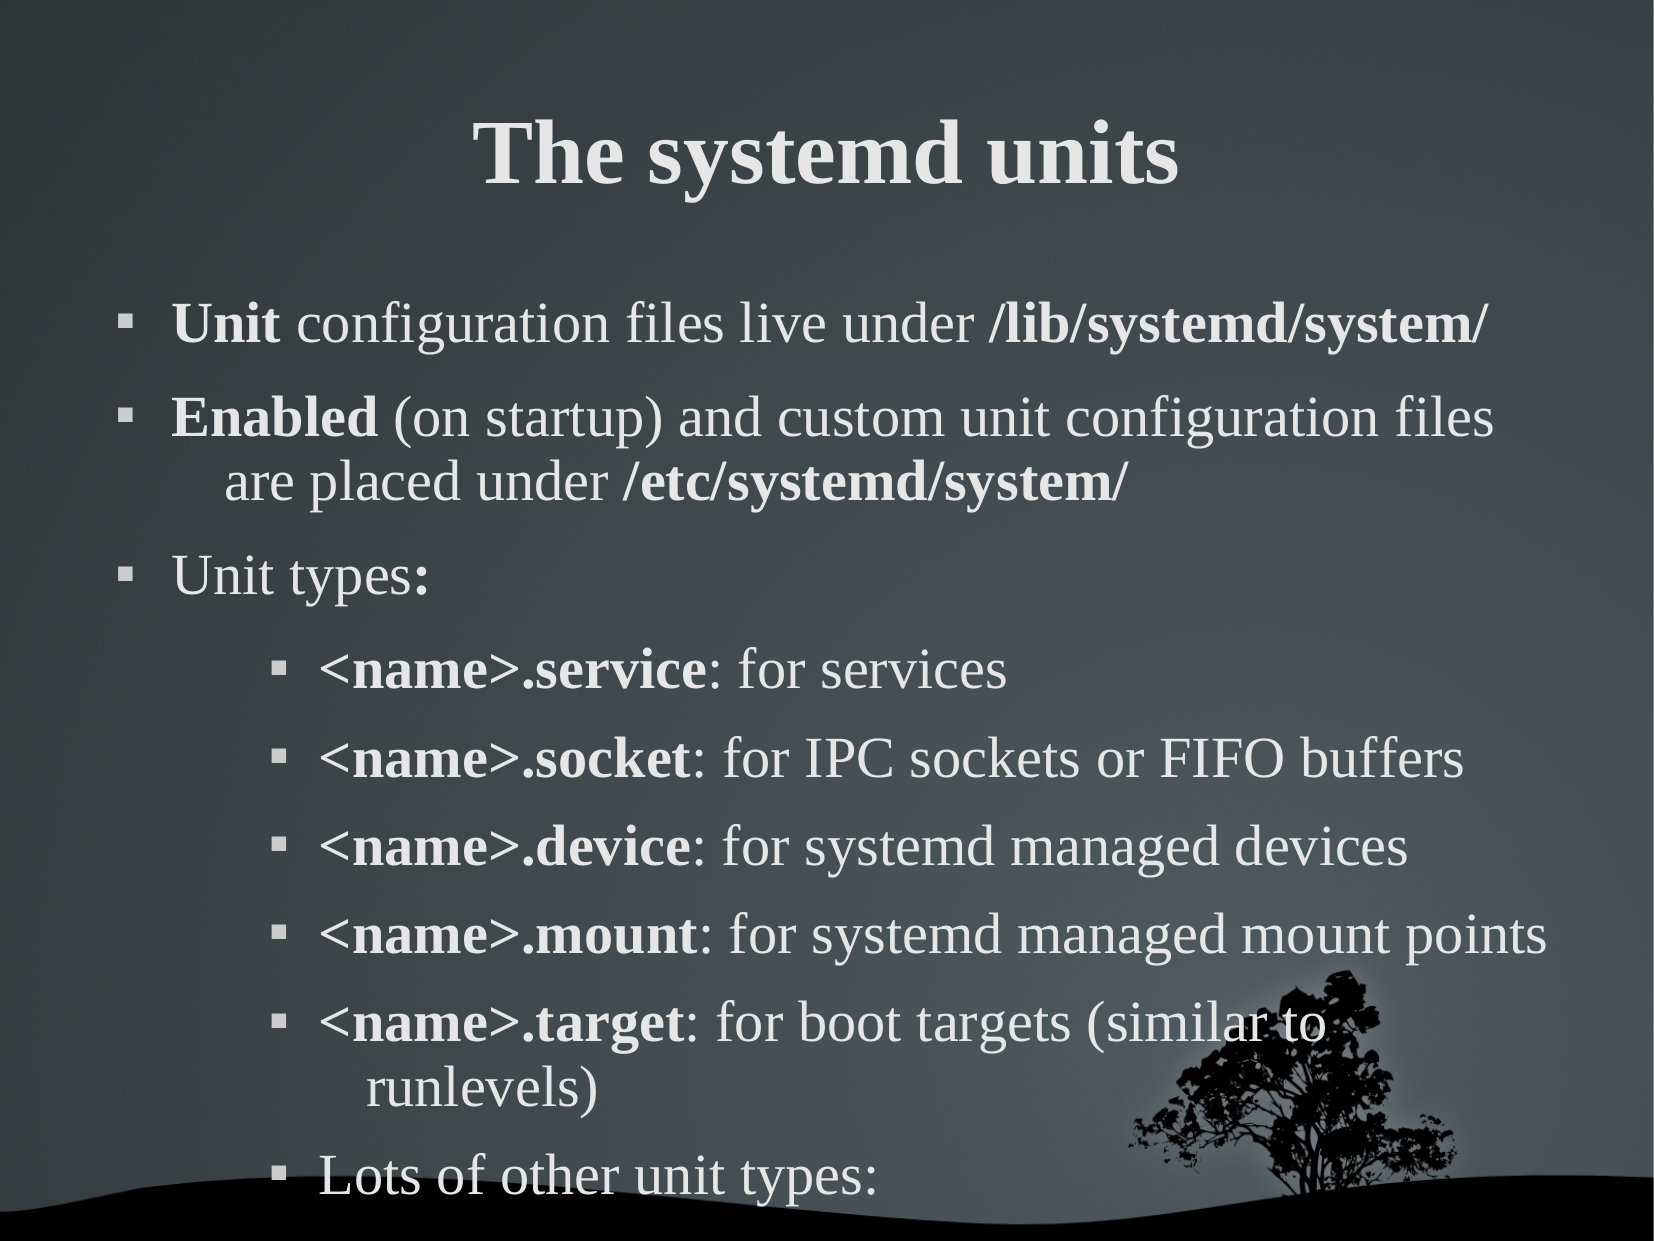

# The systemd units
Unit configuration files live under /lib/systemd/system/
Enabled (on startup) and custom unit configuration files are placed under /etc/systemd/system/
Unit types:
<name>.service: for services
<name>.socket: for IPC sockets or FIFO buffers
<name>.device: for systemd managed devices
<name>.mount: for systemd managed mount points
<name>.target: for boot targets (similar to runlevels)
Lots of other unit types:
.automount, .swap, .path, .timer, .snapshot, .slice,
.scope